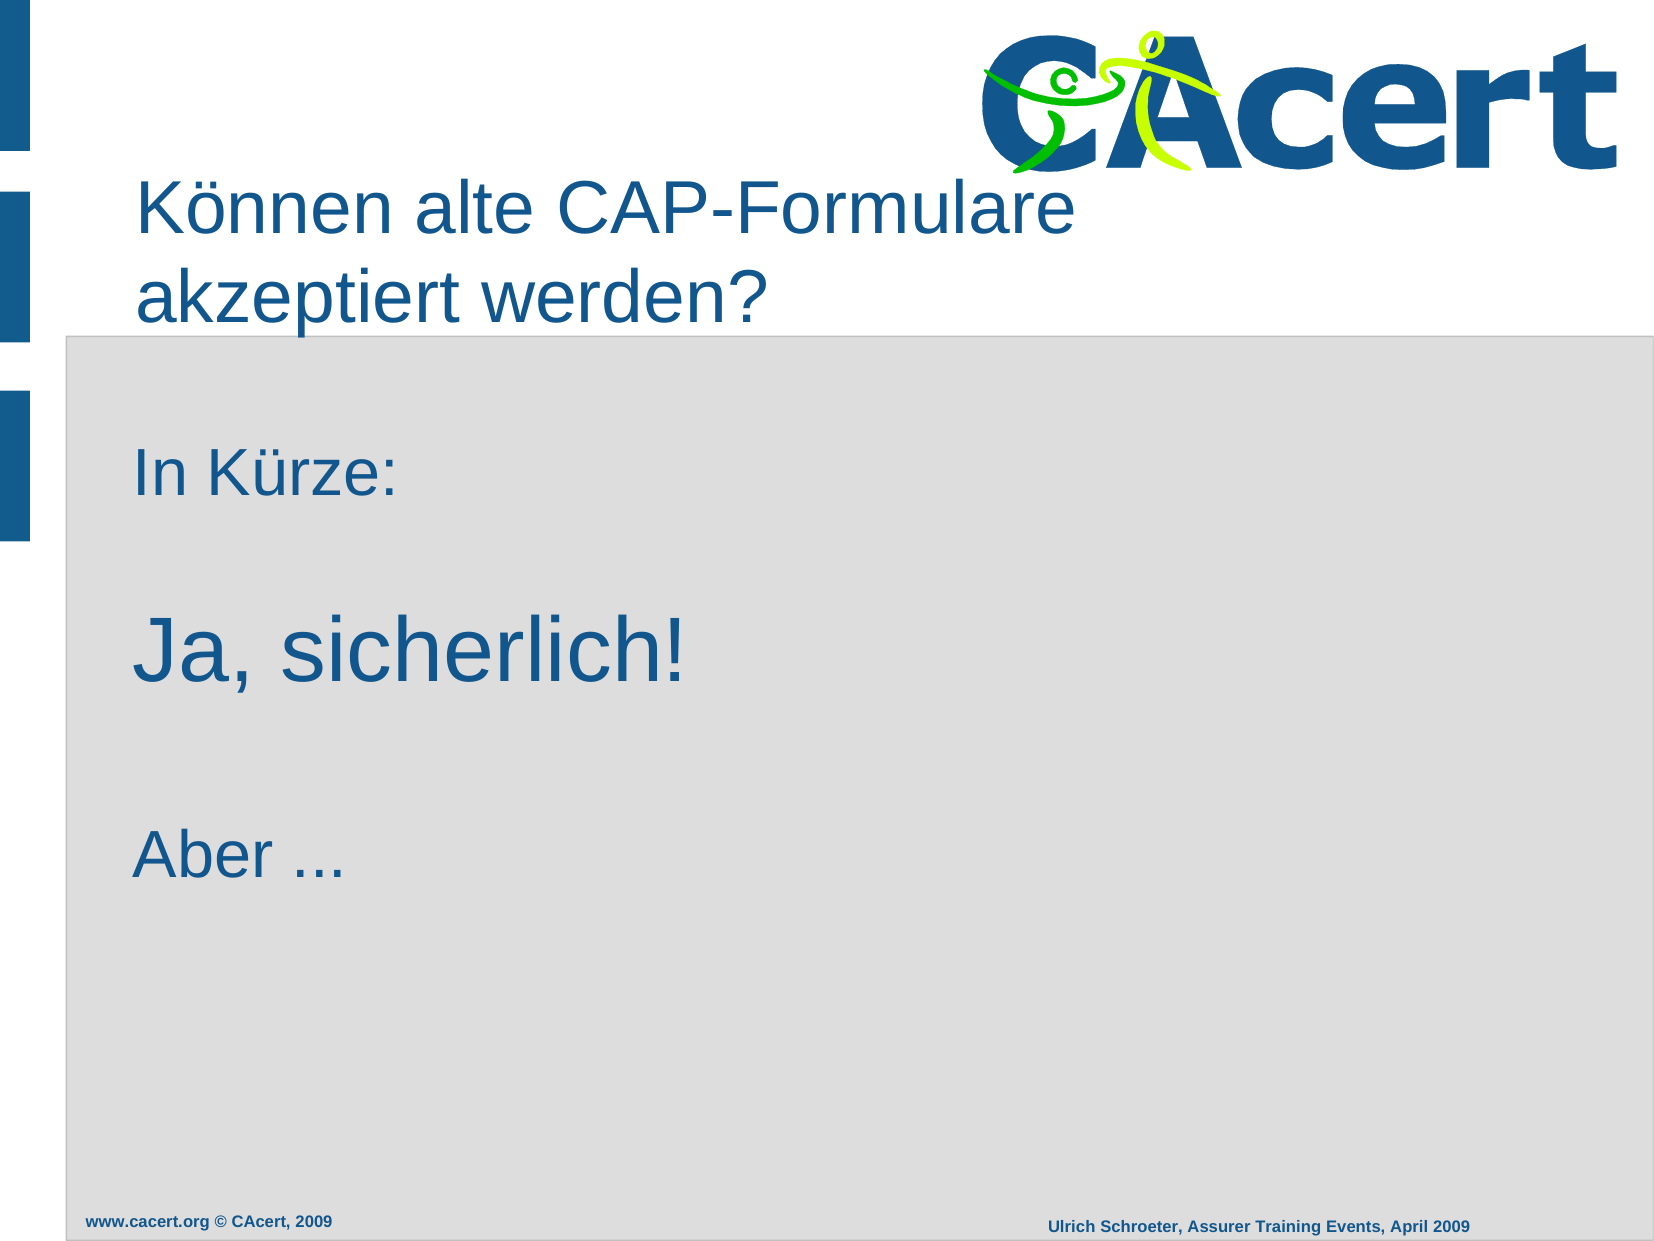

Können alte CAP-Formulare
akzeptiert werden?
In Kürze:
Ja, sicherlich!
Aber ...